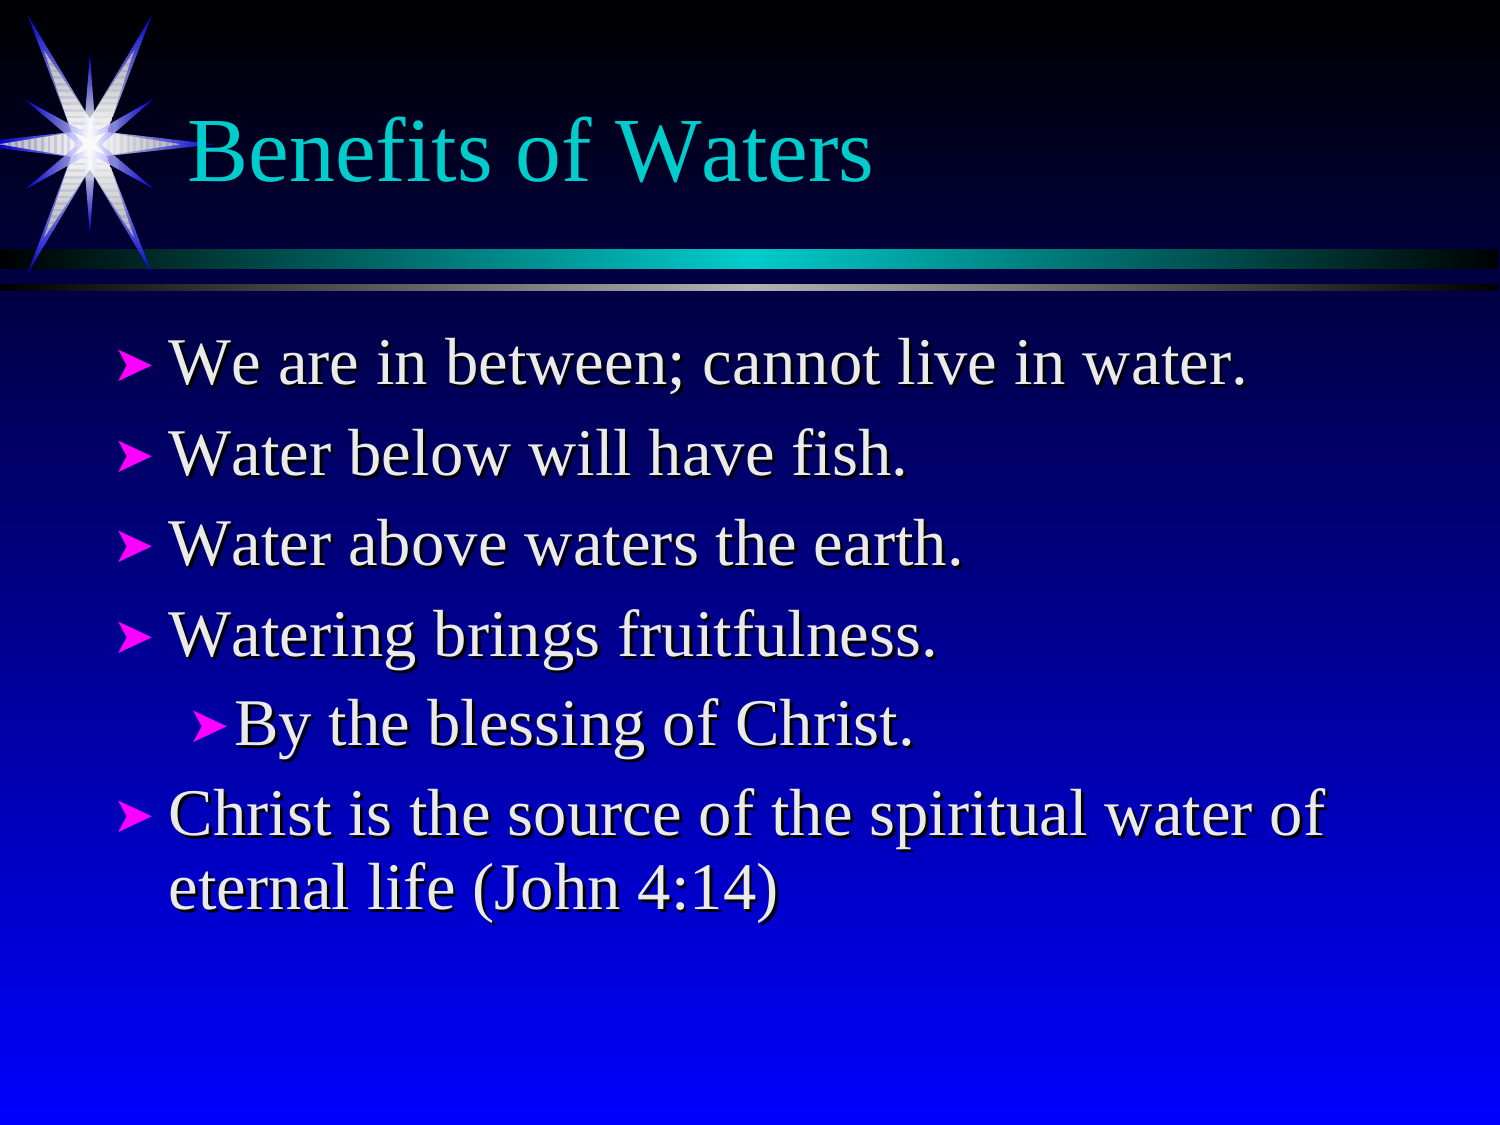

# Benefits of Waters
We are in between; cannot live in water.
Water below will have fish.
Water above waters the earth.
Watering brings fruitfulness.
By the blessing of Christ.
Christ is the source of the spiritual water of eternal life (John 4:14)